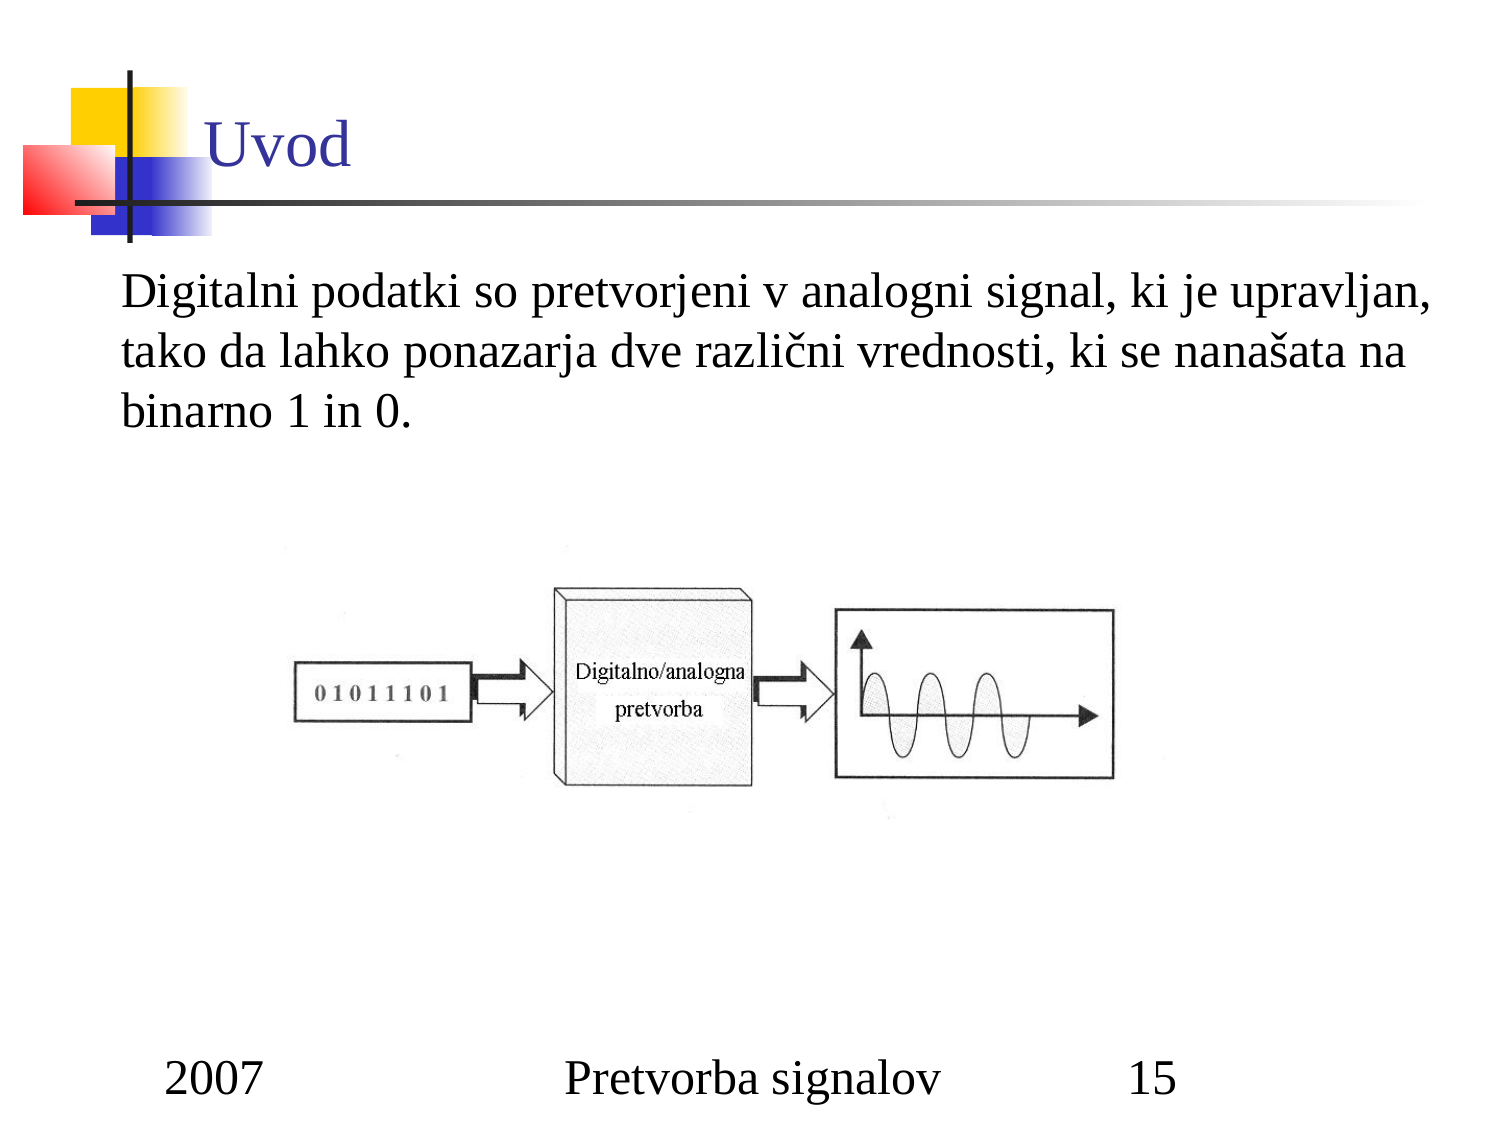

# Uvod
	Digitalni podatki so pretvorjeni v analogni signal, ki je upravljan, tako da lahko ponazarja dve različni vrednosti, ki se nanašata na binarno 1 in 0.
2007
Pretvorba signalov
15